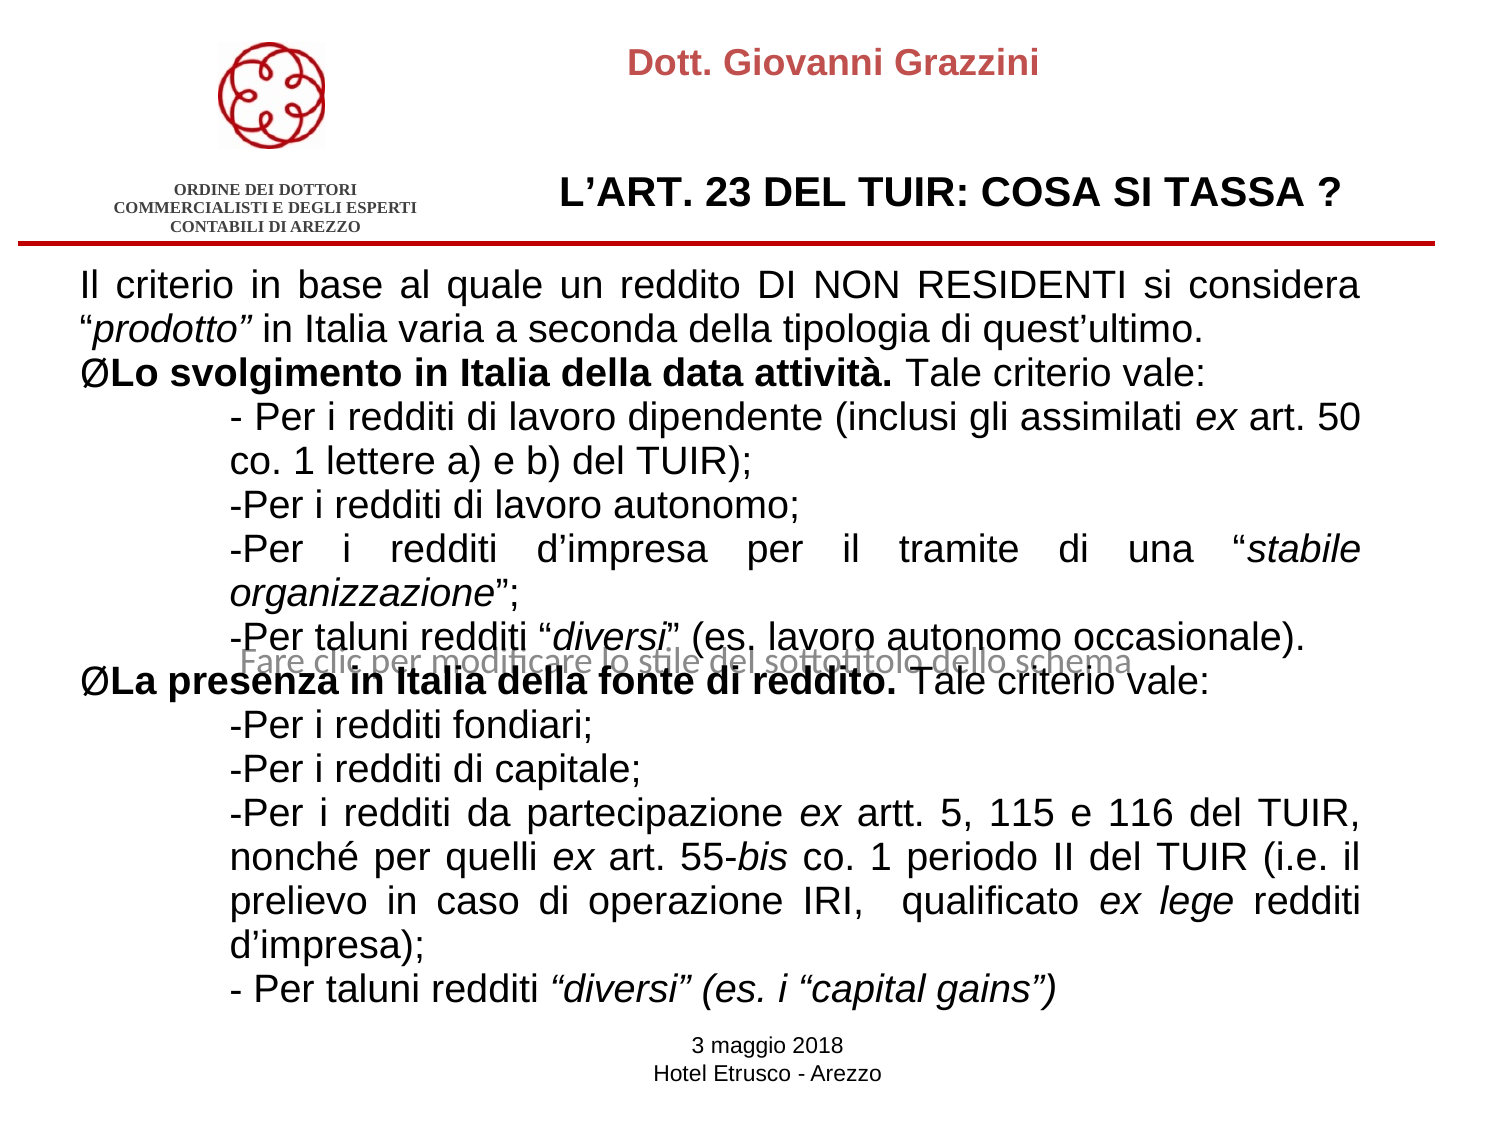

Dott. Giovanni Grazzini
L’ART. 23 DEL TUIR: COSA SI TASSA ?
ORDINE DEI DOTTORI
COMMERCIALISTI E DEGLI ESPERTI
CONTABILI DI AREZZO
Il criterio in base al quale un reddito DI NON RESIDENTI si considera “prodotto” in Italia varia a seconda della tipologia di quest’ultimo.
Lo svolgimento in Italia della data attività. Tale criterio vale:
- Per i redditi di lavoro dipendente (inclusi gli assimilati ex art. 50 co. 1 lettere a) e b) del TUIR);
Per i redditi di lavoro autonomo;
Per i redditi d’impresa per il tramite di una “stabile organizzazione”;
Per taluni redditi “diversi” (es. lavoro autonomo occasionale).
La presenza in Italia della fonte di reddito. Tale criterio vale:
Per i redditi fondiari;
Per i redditi di capitale;
Per i redditi da partecipazione ex artt. 5, 115 e 116 del TUIR, nonché per quelli ex art. 55-bis co. 1 periodo II del TUIR (i.e. il prelievo in caso di operazione IRI, qualificato ex lege redditi d’impresa);
 Per taluni redditi “diversi” (es. i “capital gains”)
3 maggio 2018
Hotel Etrusco - Arezzo